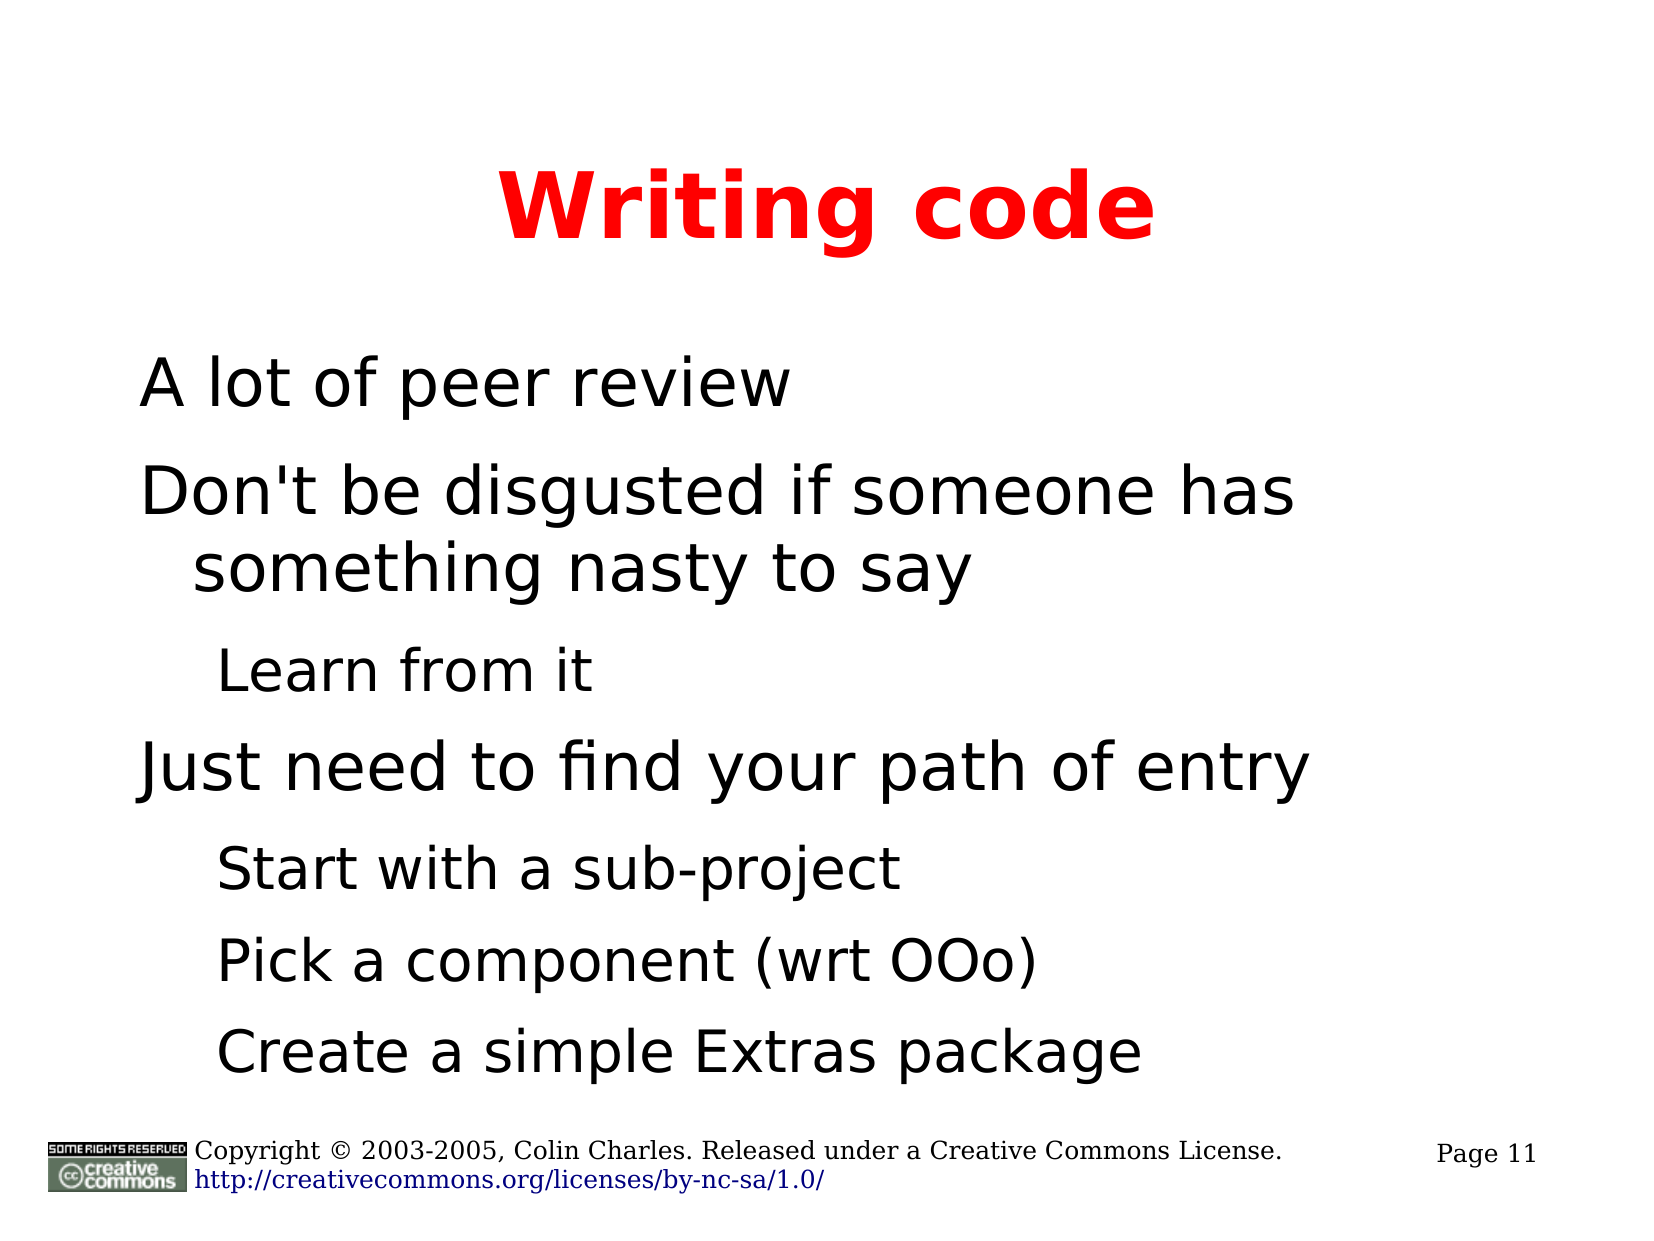

# Writing code
A lot of peer review
Don't be disgusted if someone has something nasty to say
Learn from it
Just need to find your path of entry
Start with a sub-project
Pick a component (wrt OOo)
Create a simple Extras package